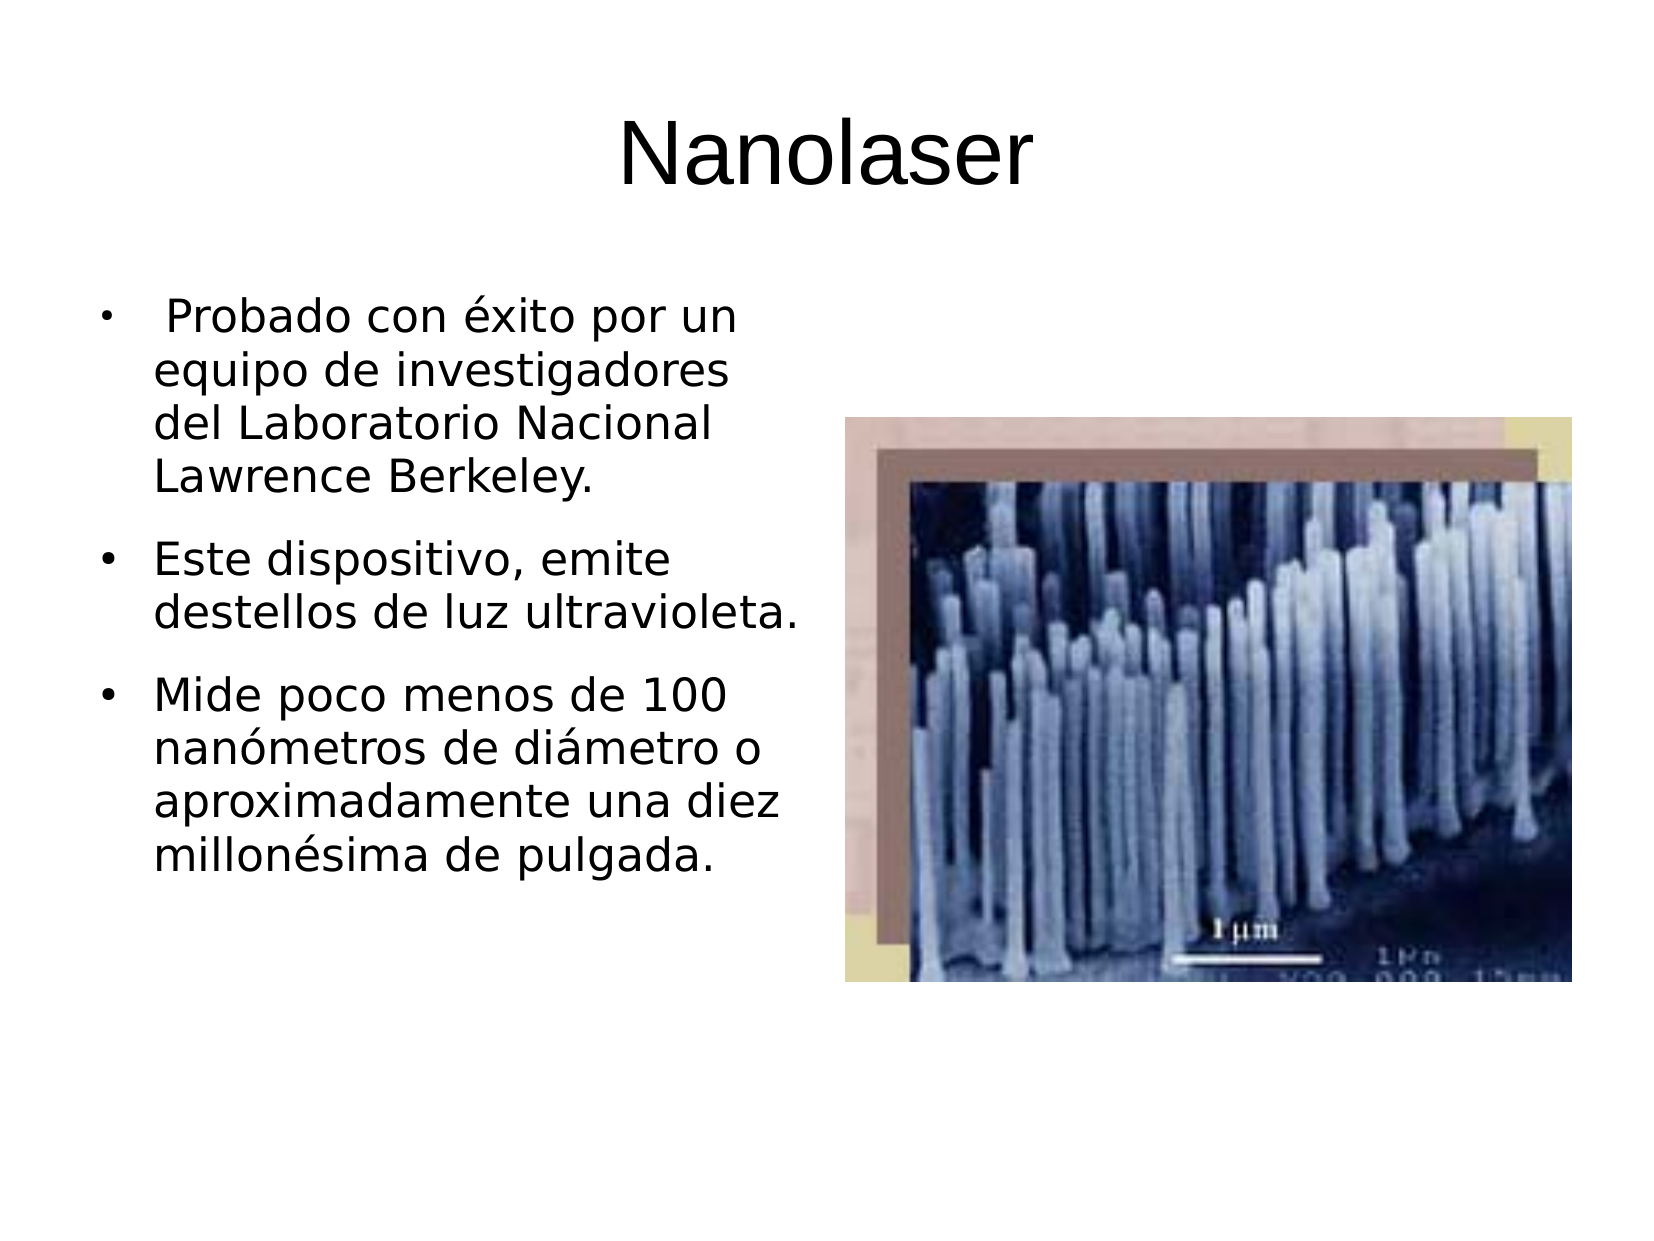

# Nanolaser
 Probado con éxito por un equipo de investigadores del Laboratorio Nacional Lawrence Berkeley.
Este dispositivo, emite destellos de luz ultravioleta.
Mide poco menos de 100 nanómetros de diámetro o aproximadamente una diez millonésima de pulgada.